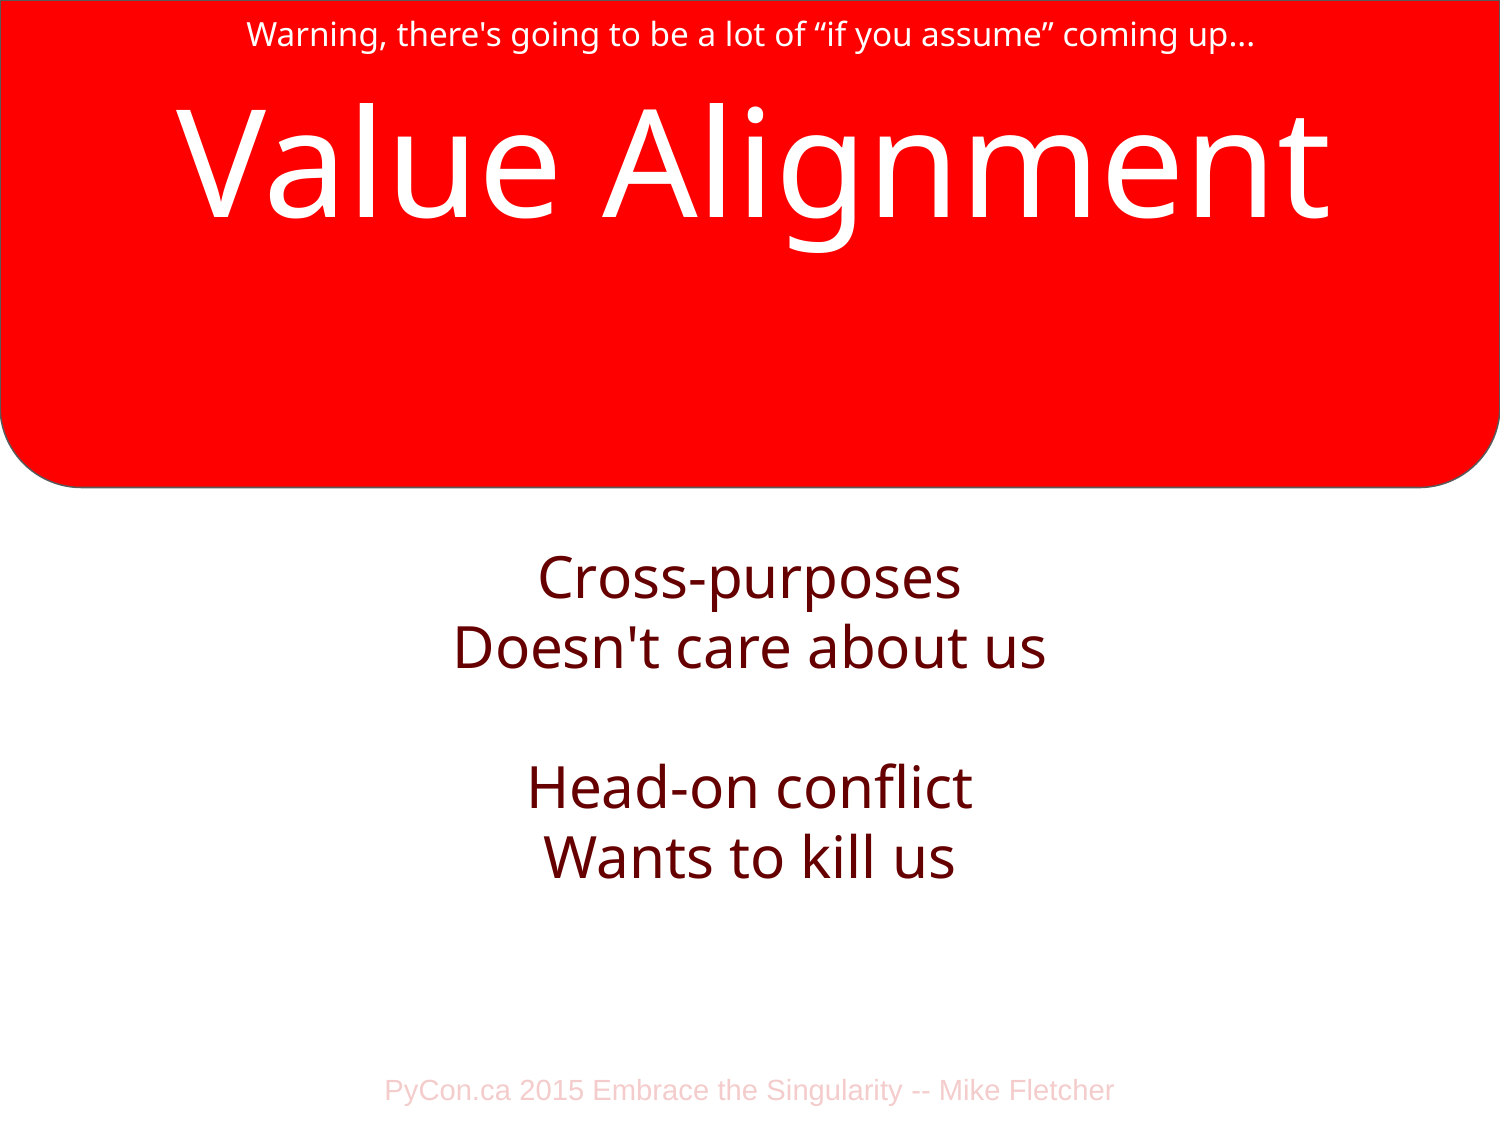

Warning, there's going to be a lot of “if you assume” coming up...
# Value Alignment
Cross-purposes
Doesn't care about us
Head-on conflict
Wants to kill us